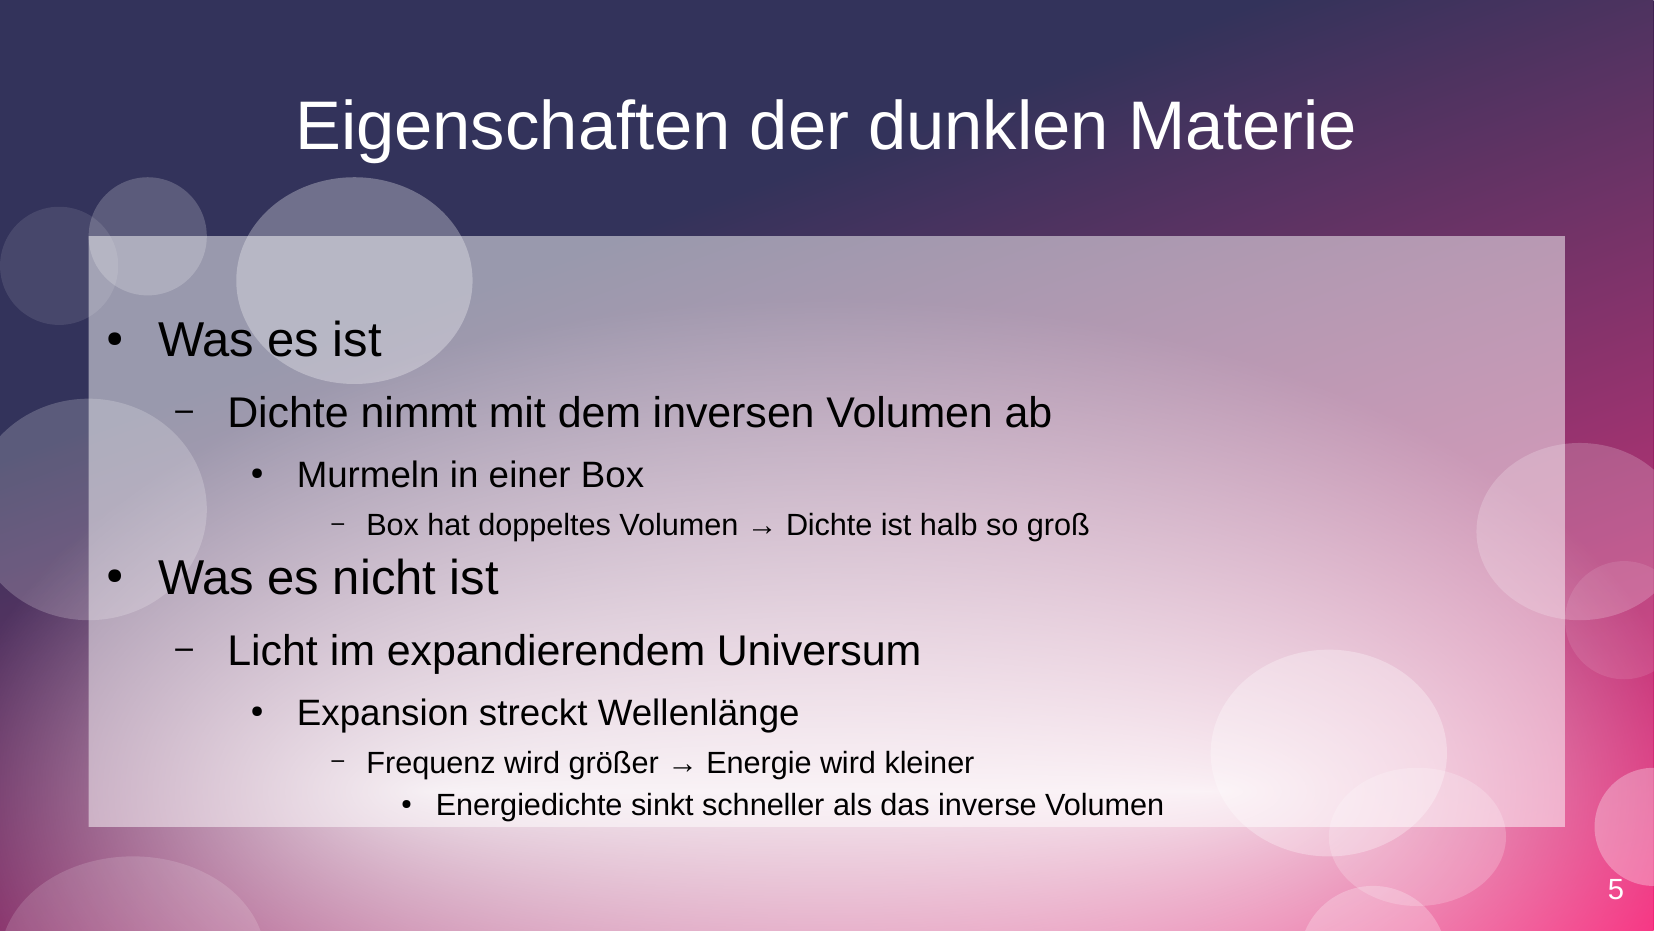

# Eigenschaften der dunklen Materie
Was es ist
Dichte nimmt mit dem inversen Volumen ab
Murmeln in einer Box
Box hat doppeltes Volumen → Dichte ist halb so groß
Was es nicht ist
Licht im expandierendem Universum
Expansion streckt Wellenlänge
Frequenz wird größer → Energie wird kleiner
Energiedichte sinkt schneller als das inverse Volumen